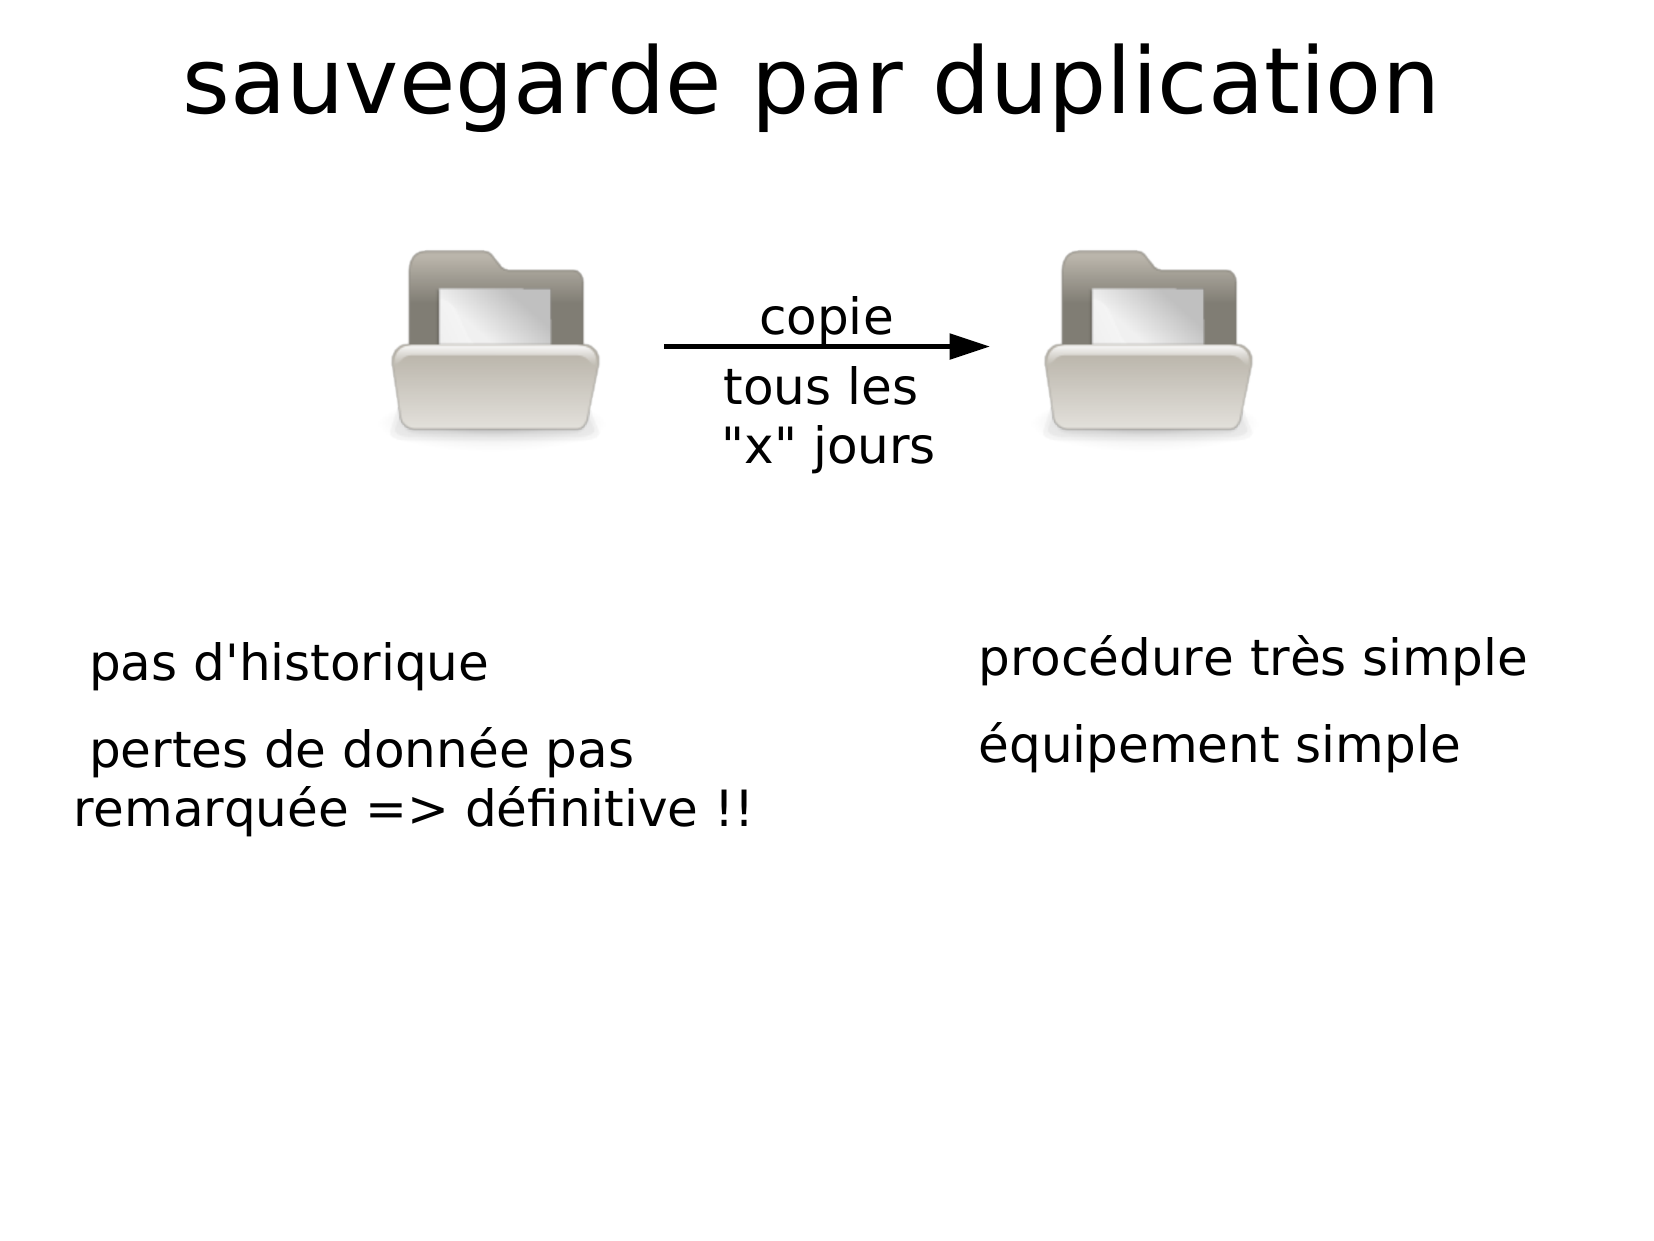

# sauvegarde par duplication
copie
tous les
"x" jours
 procédure très simple
 équipement simple
 pas d'historique
 pertes de donnée pas remarquée => définitive !!